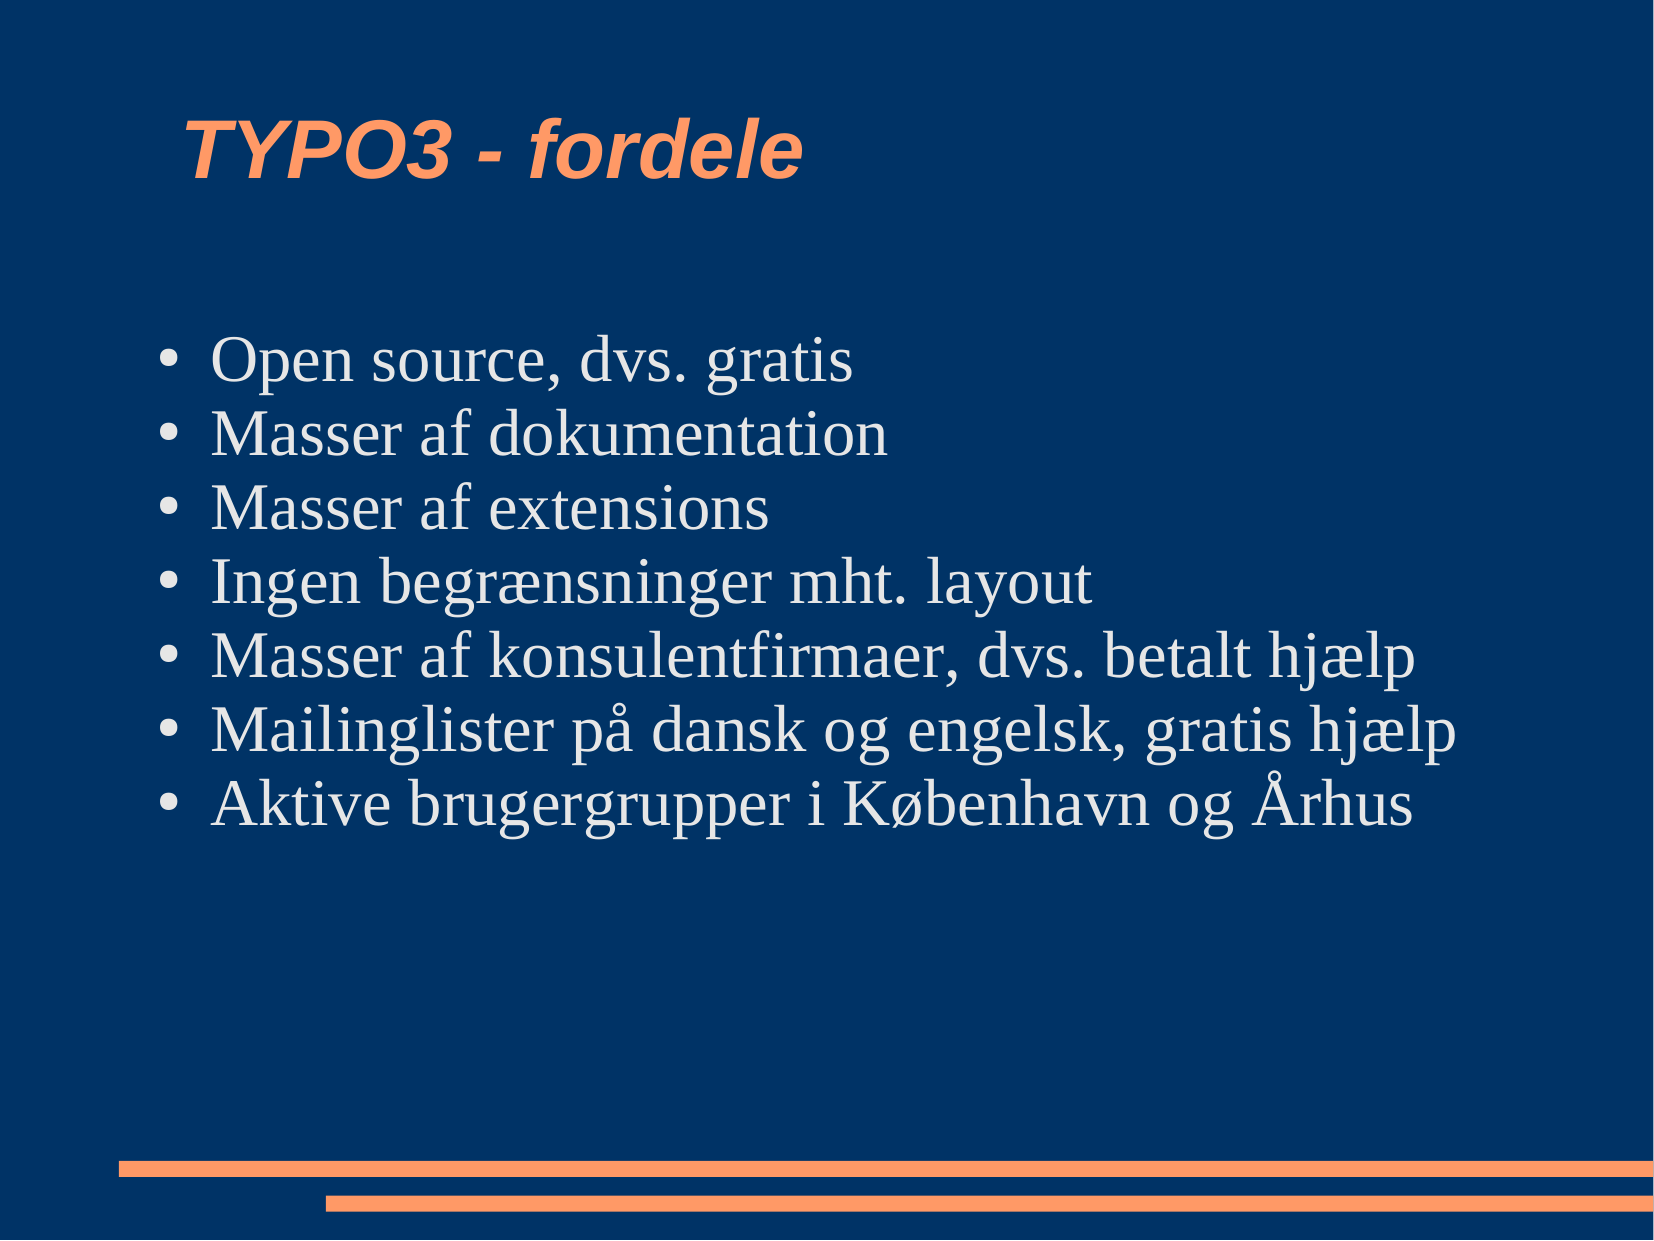

# TYPO3 - fordele
Open source, dvs. gratis
Masser af dokumentation
Masser af extensions
Ingen begrænsninger mht. layout
Masser af konsulentfirmaer, dvs. betalt hjælp
Mailinglister på dansk og engelsk, gratis hjælp
Aktive brugergrupper i København og Århus